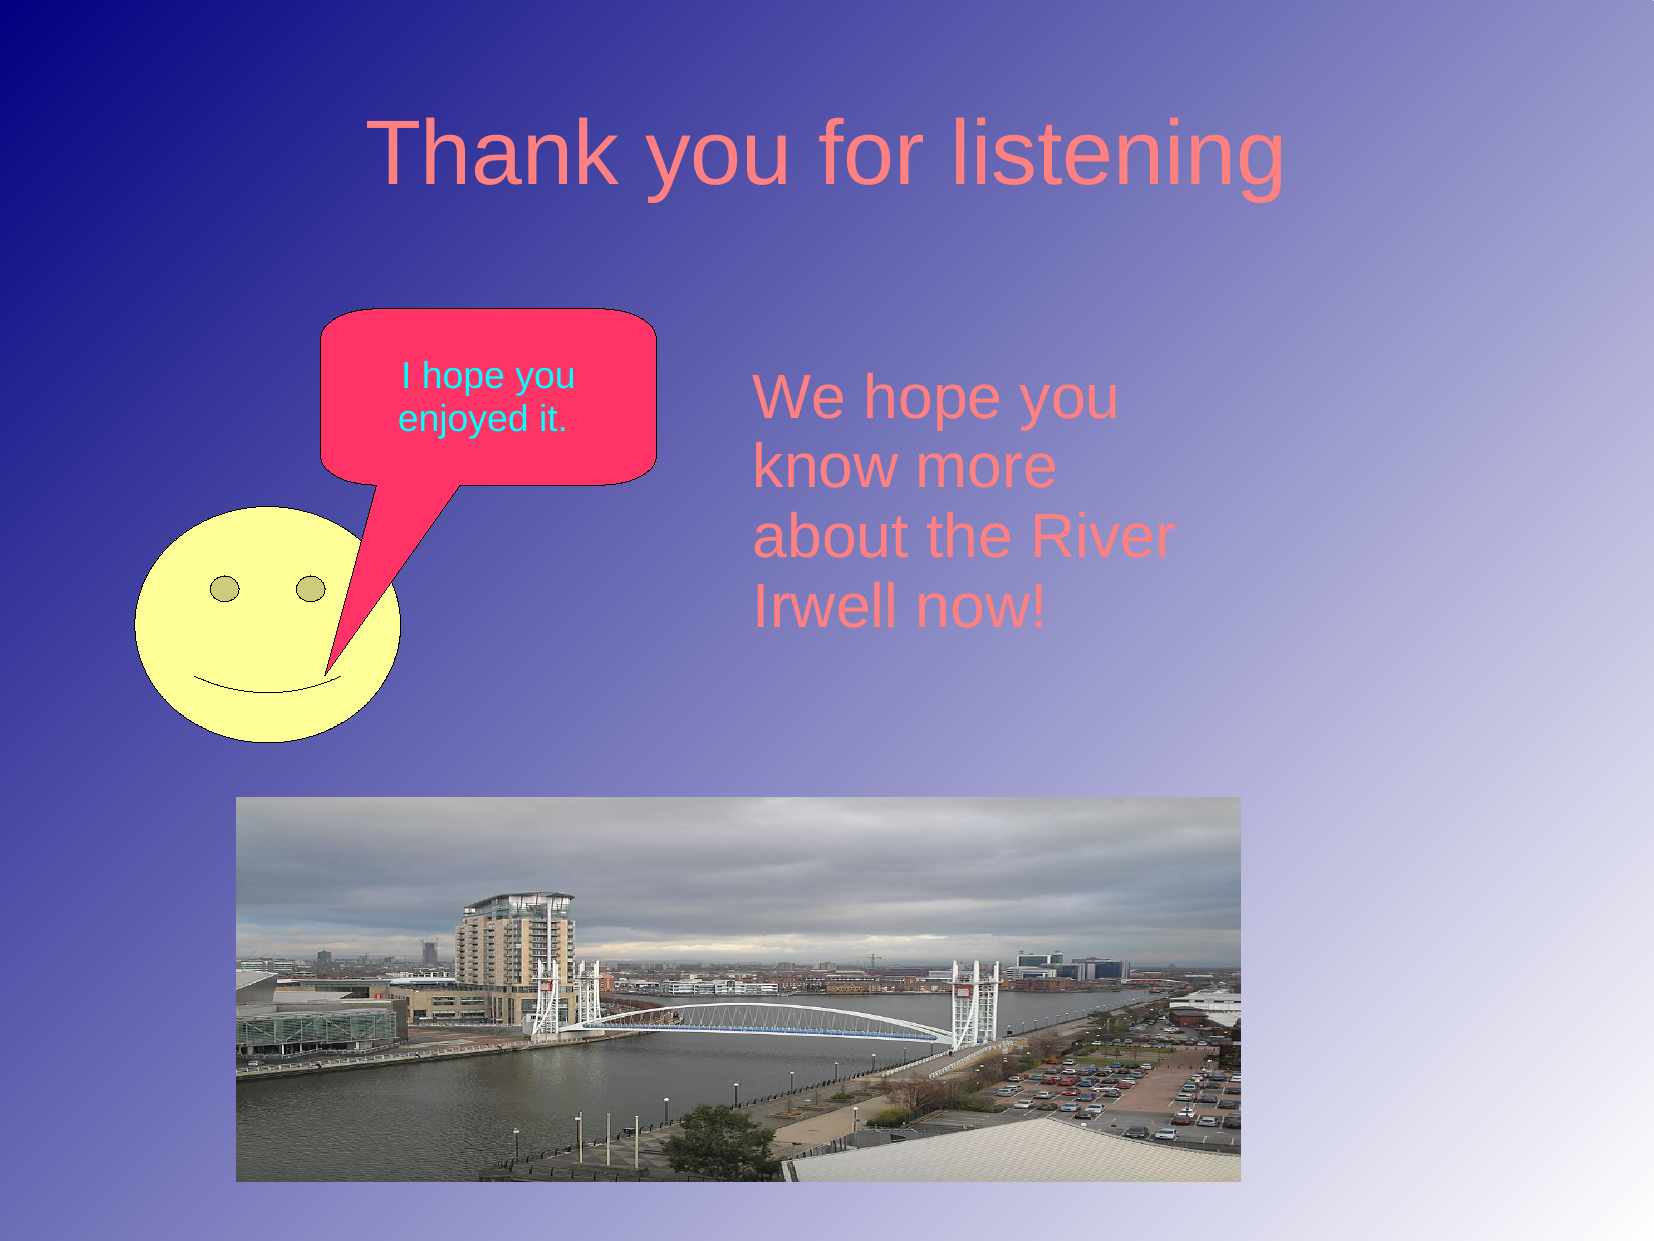

# Thank you for listening
I hope you enjoyed it.
We hope you know more about the River Irwell now!